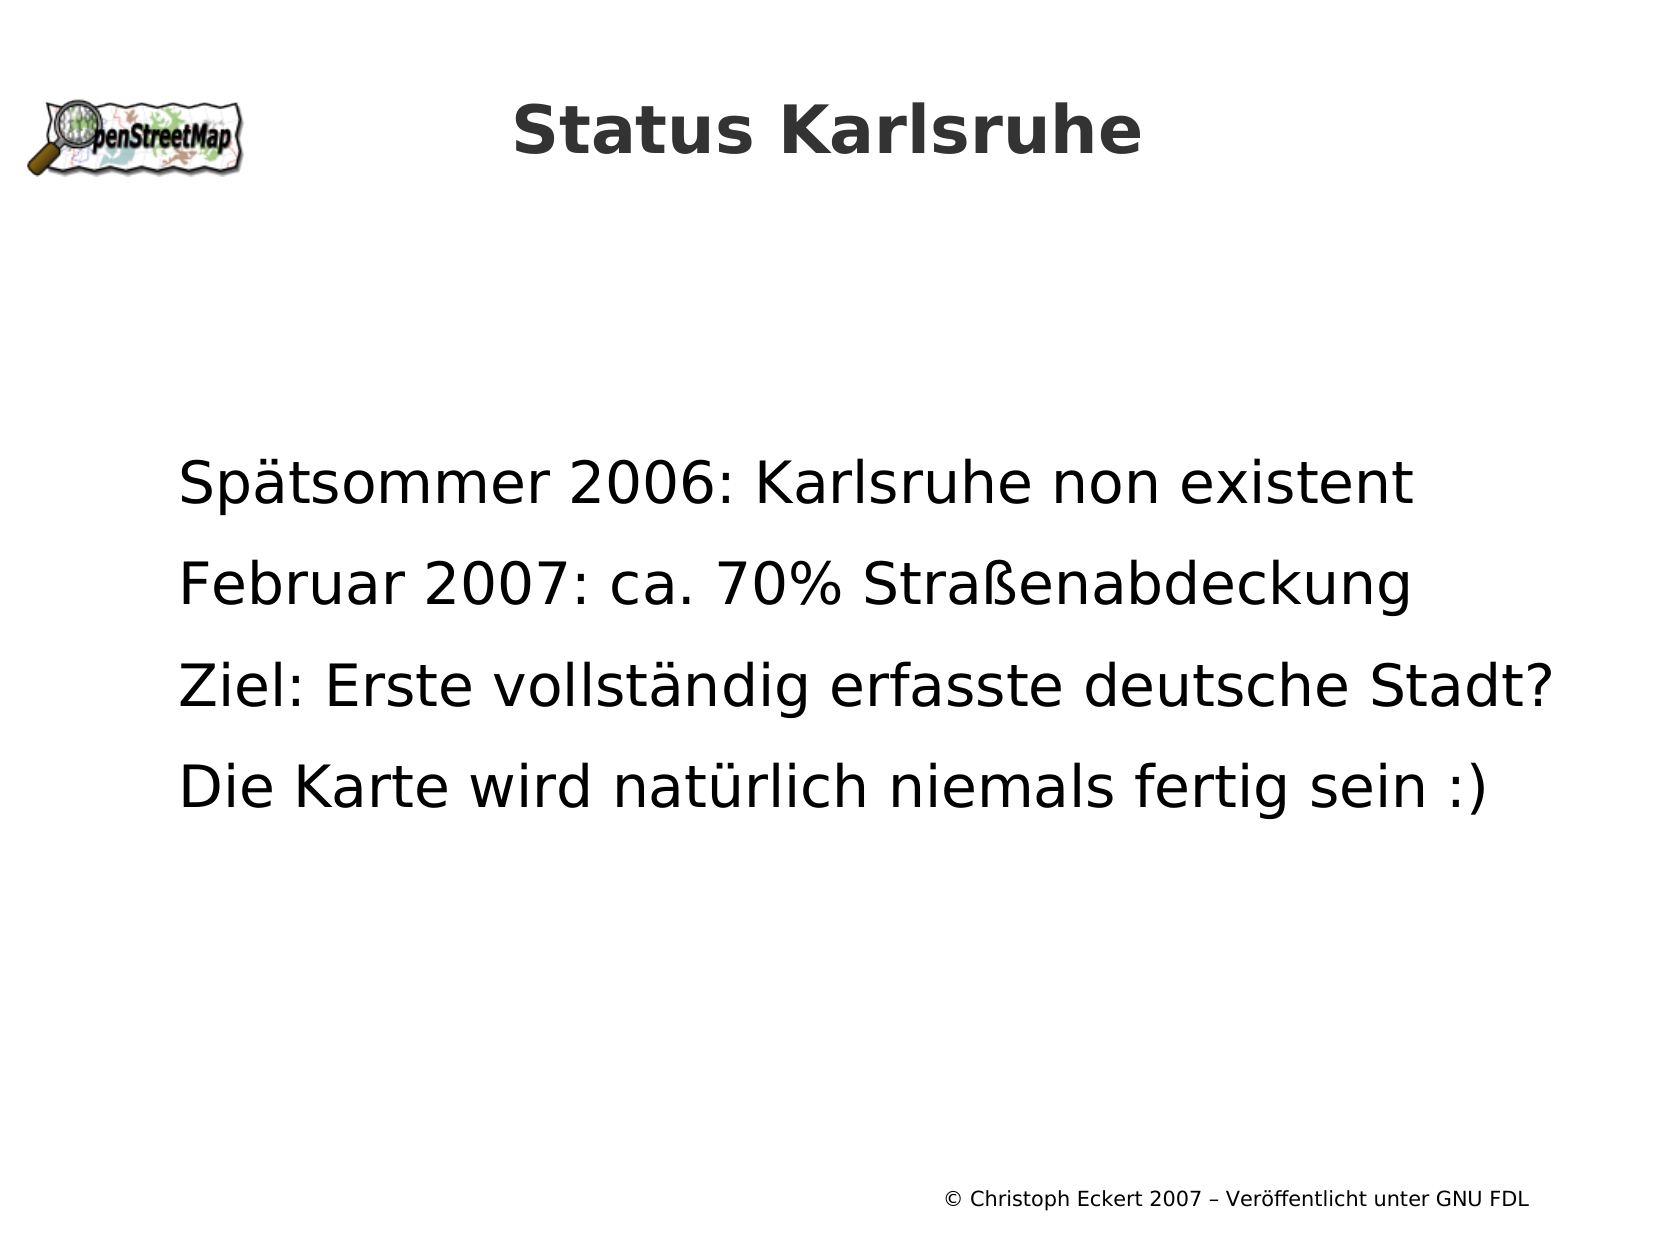

# Status Karlsruhe
Spätsommer 2006: Karlsruhe non existent
Februar 2007: ca. 70% Straßenabdeckung
Ziel: Erste vollständig erfasste deutsche Stadt?
Die Karte wird natürlich niemals fertig sein :)